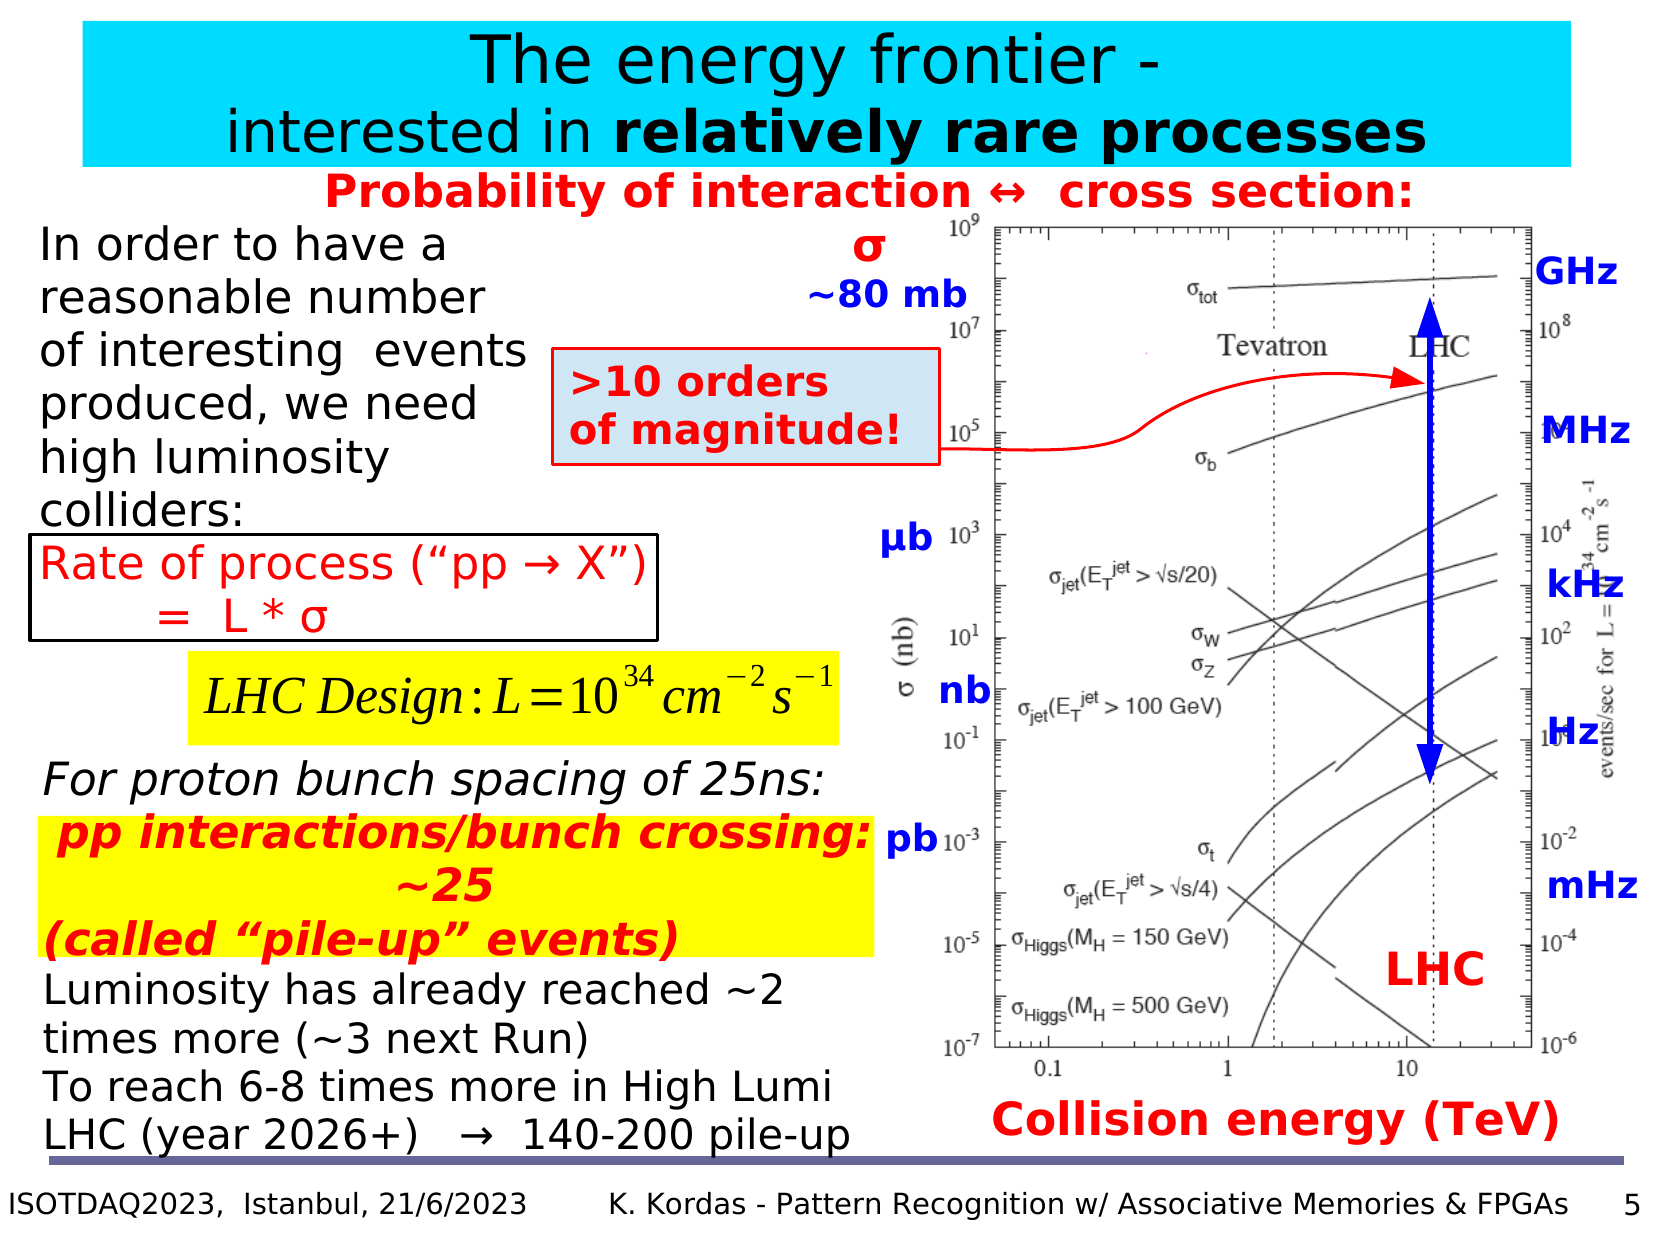

# The energy frontier - interested in relatively rare processes
Probability of interaction ↔ cross section:
 σ
In order to have a reasonable number
of interesting events produced, we need
high luminosity
colliders:
Rate of process (“pp → X”) = L * σ
GHz
~80 mb
>10 orders
of magnitude!
MHz
μb
kHz
nb
Hz
For proton bunch spacing of 25ns:
 pp interactions/bunch crossing: ~25
(called “pile-up” events)
Luminosity has already reached ~2 times more (~3 next Run)
To reach 6-8 times more in High Lumi LHC (year 2026+) → 140-200 pile-up
pb
mHz
LHC
Collision energy (TeV)
ISOTDAQ2023, Istanbul, 21/6/2023
K. Kordas - Pattern Recognition w/ Associative Memories & FPGAs
5